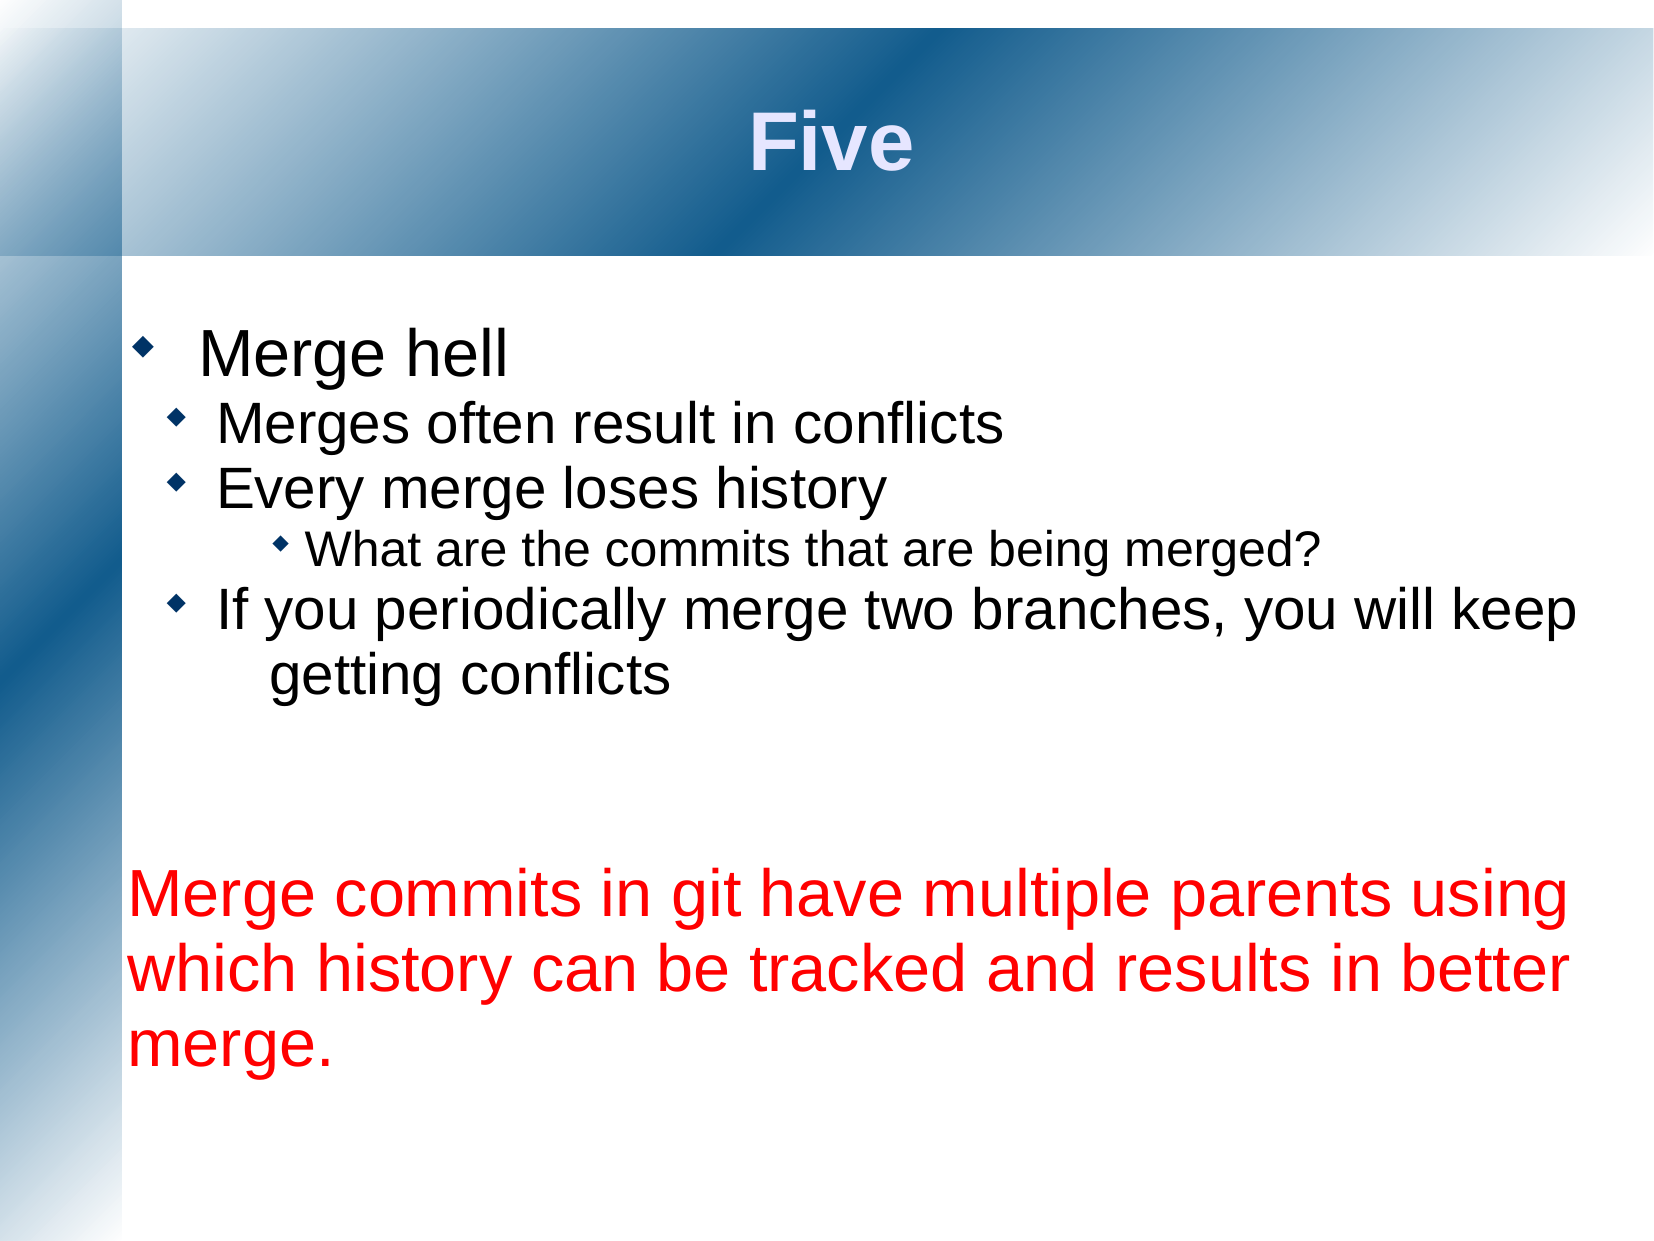

# Five
Merge hell
Merges often result in conflicts
Every merge loses history
What are the commits that are being merged?
If you periodically merge two branches, you will keep getting conflicts
Merge commits in git have multiple parents using which history can be tracked and results in better merge.